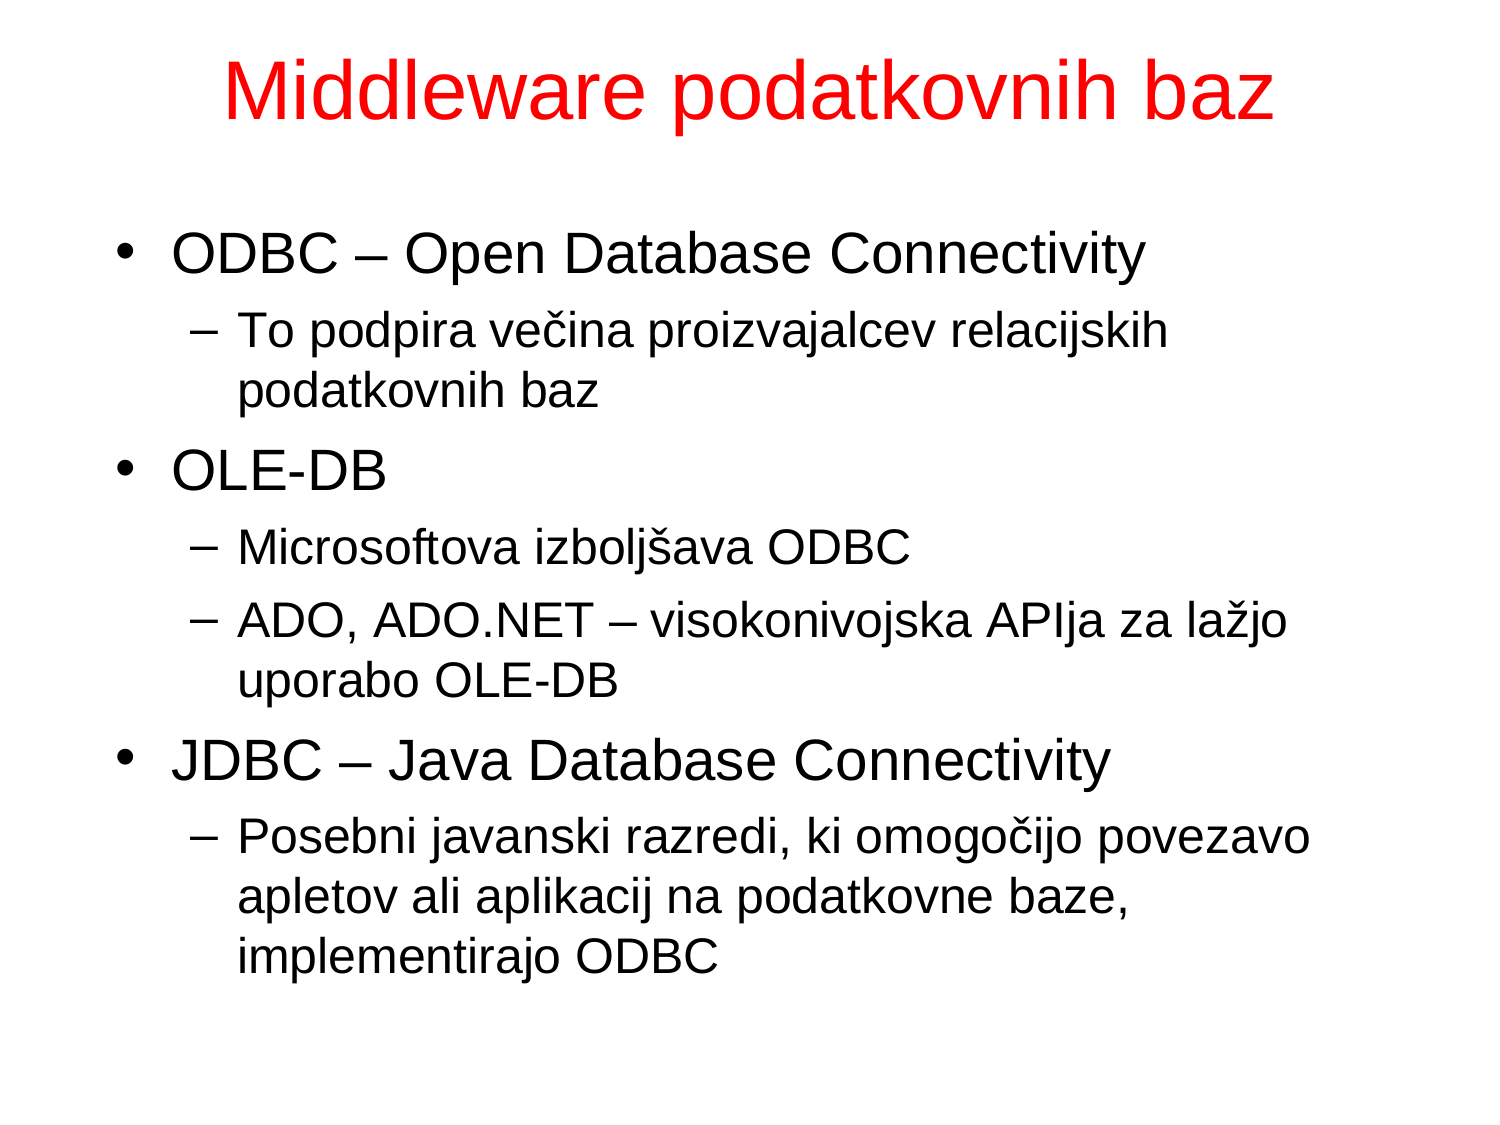

# Middleware podatkovnih baz
ODBC – Open Database Connectivity
To podpira večina proizvajalcev relacijskih podatkovnih baz
OLE-DB
Microsoftova izboljšava ODBC
ADO, ADO.NET – visokonivojska APIja za lažjo uporabo OLE-DB
JDBC – Java Database Connectivity
Posebni javanski razredi, ki omogočijo povezavo apletov ali aplikacij na podatkovne baze, implementirajo ODBC